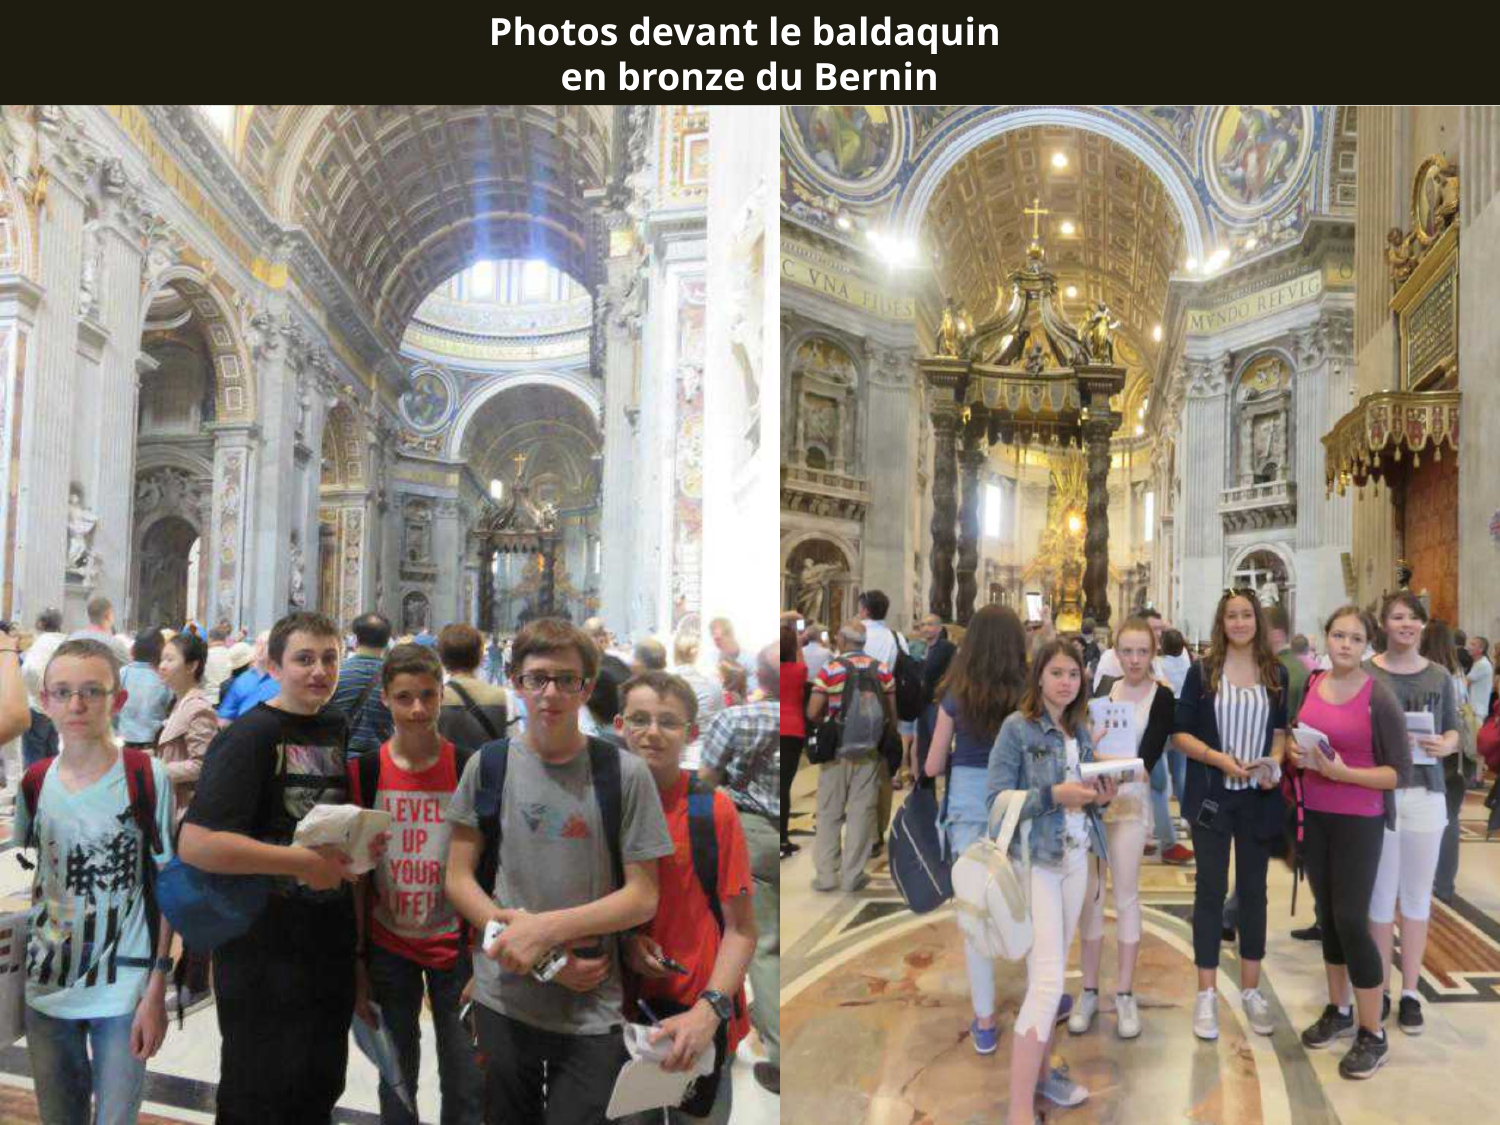

Photos devant le baldaquin
en bronze du Bernin